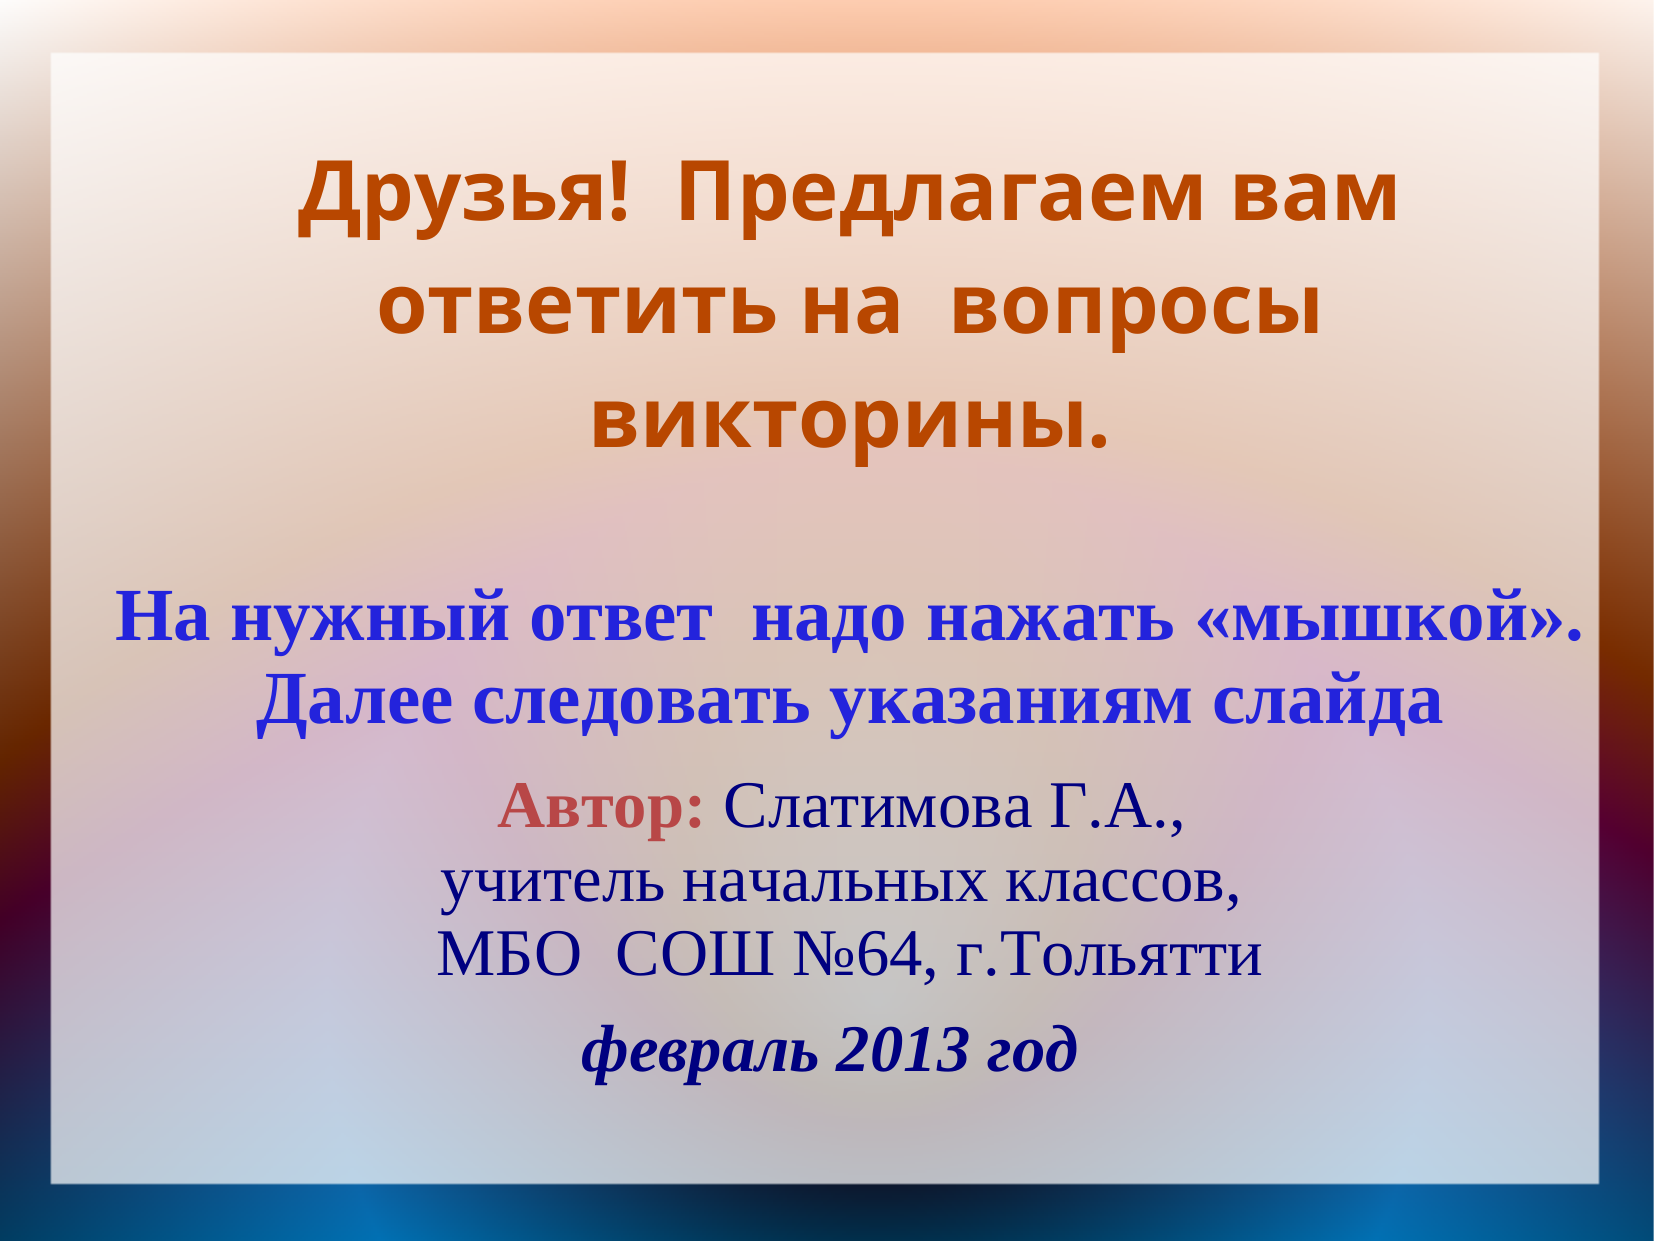

Друзья! Предлагаем вам ответить на вопросы викторины.
На нужный ответ надо нажать «мышкой».
Далее следовать указаниям слайда
# Автор: Слатимова Г.А., учитель начальных классов, МБО СОШ №64, г.Тольятти февраль 2013 год